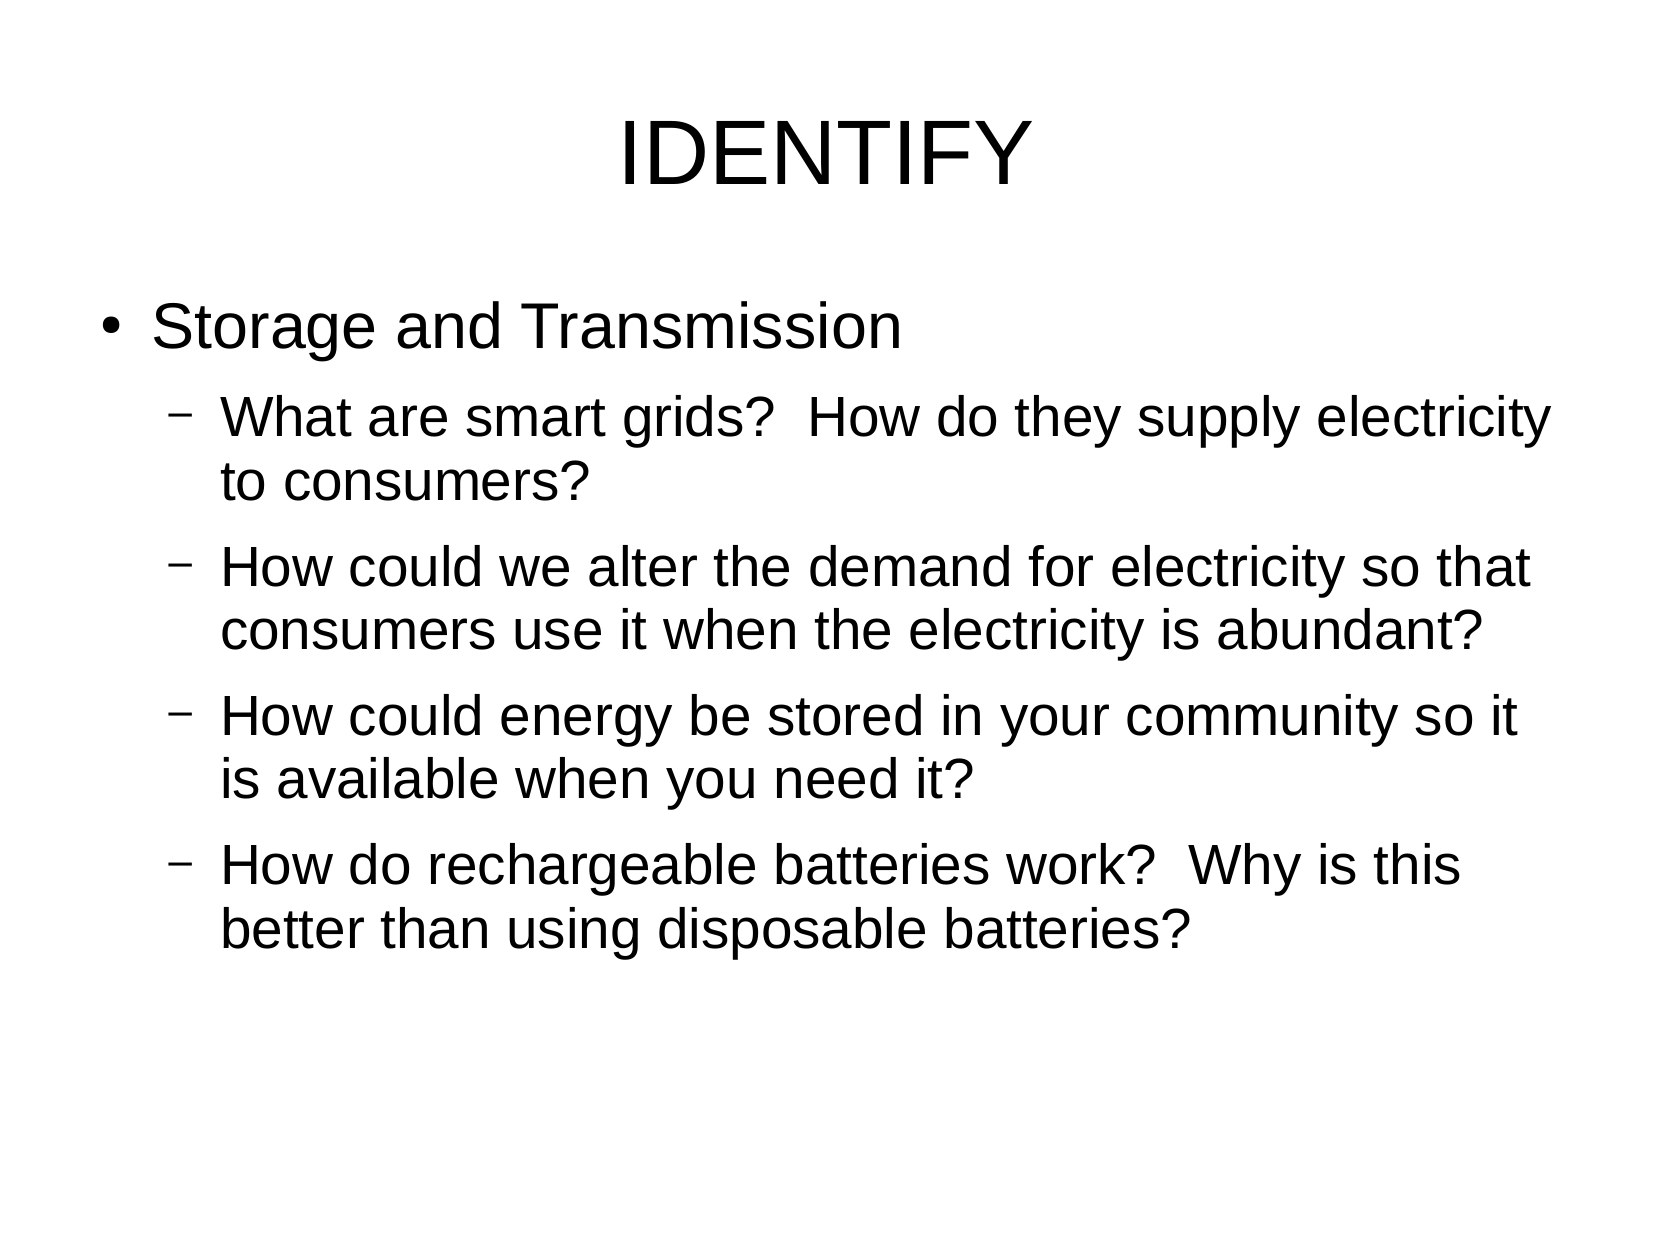

# IDENTIFY
Storage and Transmission
What are smart grids? How do they supply electricity to consumers?
How could we alter the demand for electricity so that consumers use it when the electricity is abundant?
How could energy be stored in your community so it is available when you need it?
How do rechargeable batteries work? Why is this better than using disposable batteries?